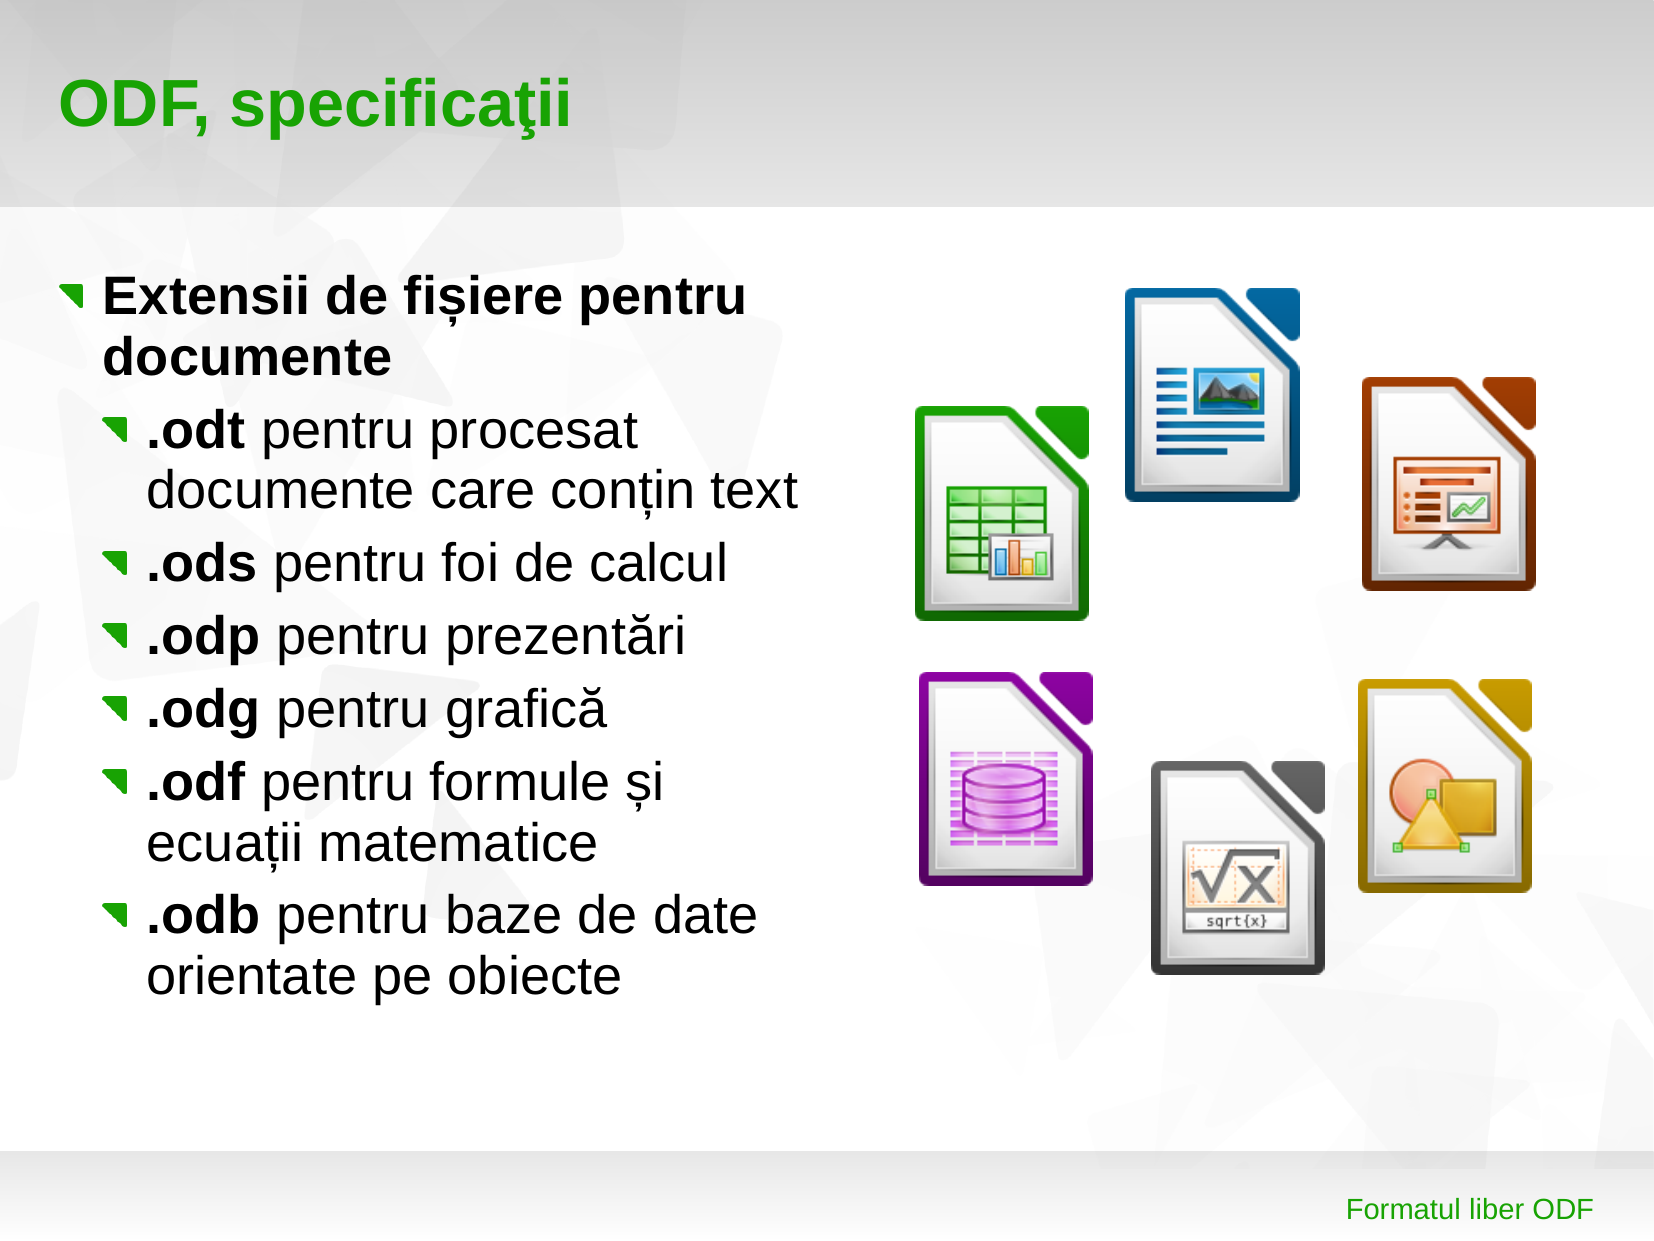

# ODF, specificaţii
Extensii de fișiere pentru documente
.odt pentru procesat documente care conțin text
.ods pentru foi de calcul
.odp pentru prezentări
.odg pentru grafică
.odf pentru formule și ecuații matematice
.odb pentru baze de date orientate pe obiecte
Formatul liber ODF